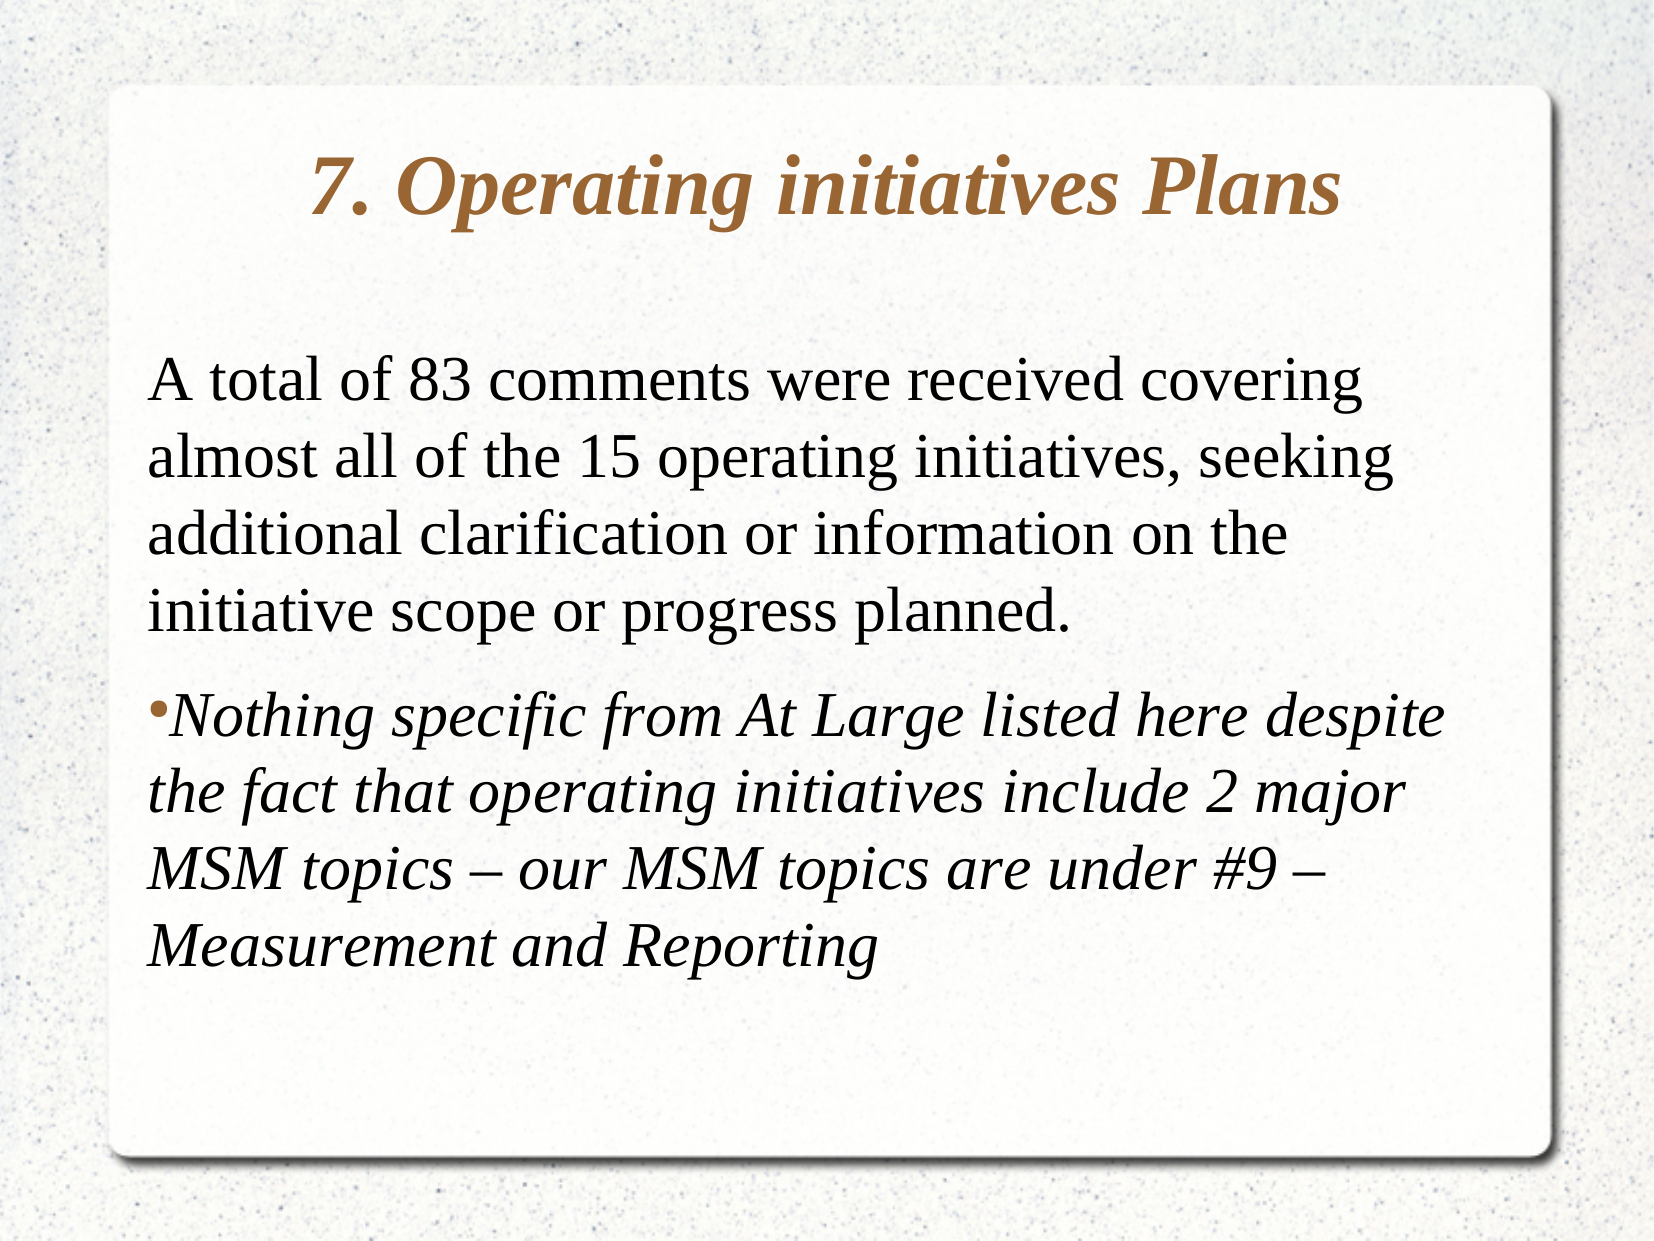

# 7. Operating initiatives Plans
A total of 83 comments were received covering almost all of the 15 operating initiatives, seeking additional clarification or information on the initiative scope or progress planned.
Nothing specific from At Large listed here despite the fact that operating initiatives include 2 major MSM topics – our MSM topics are under #9 – Measurement and Reporting